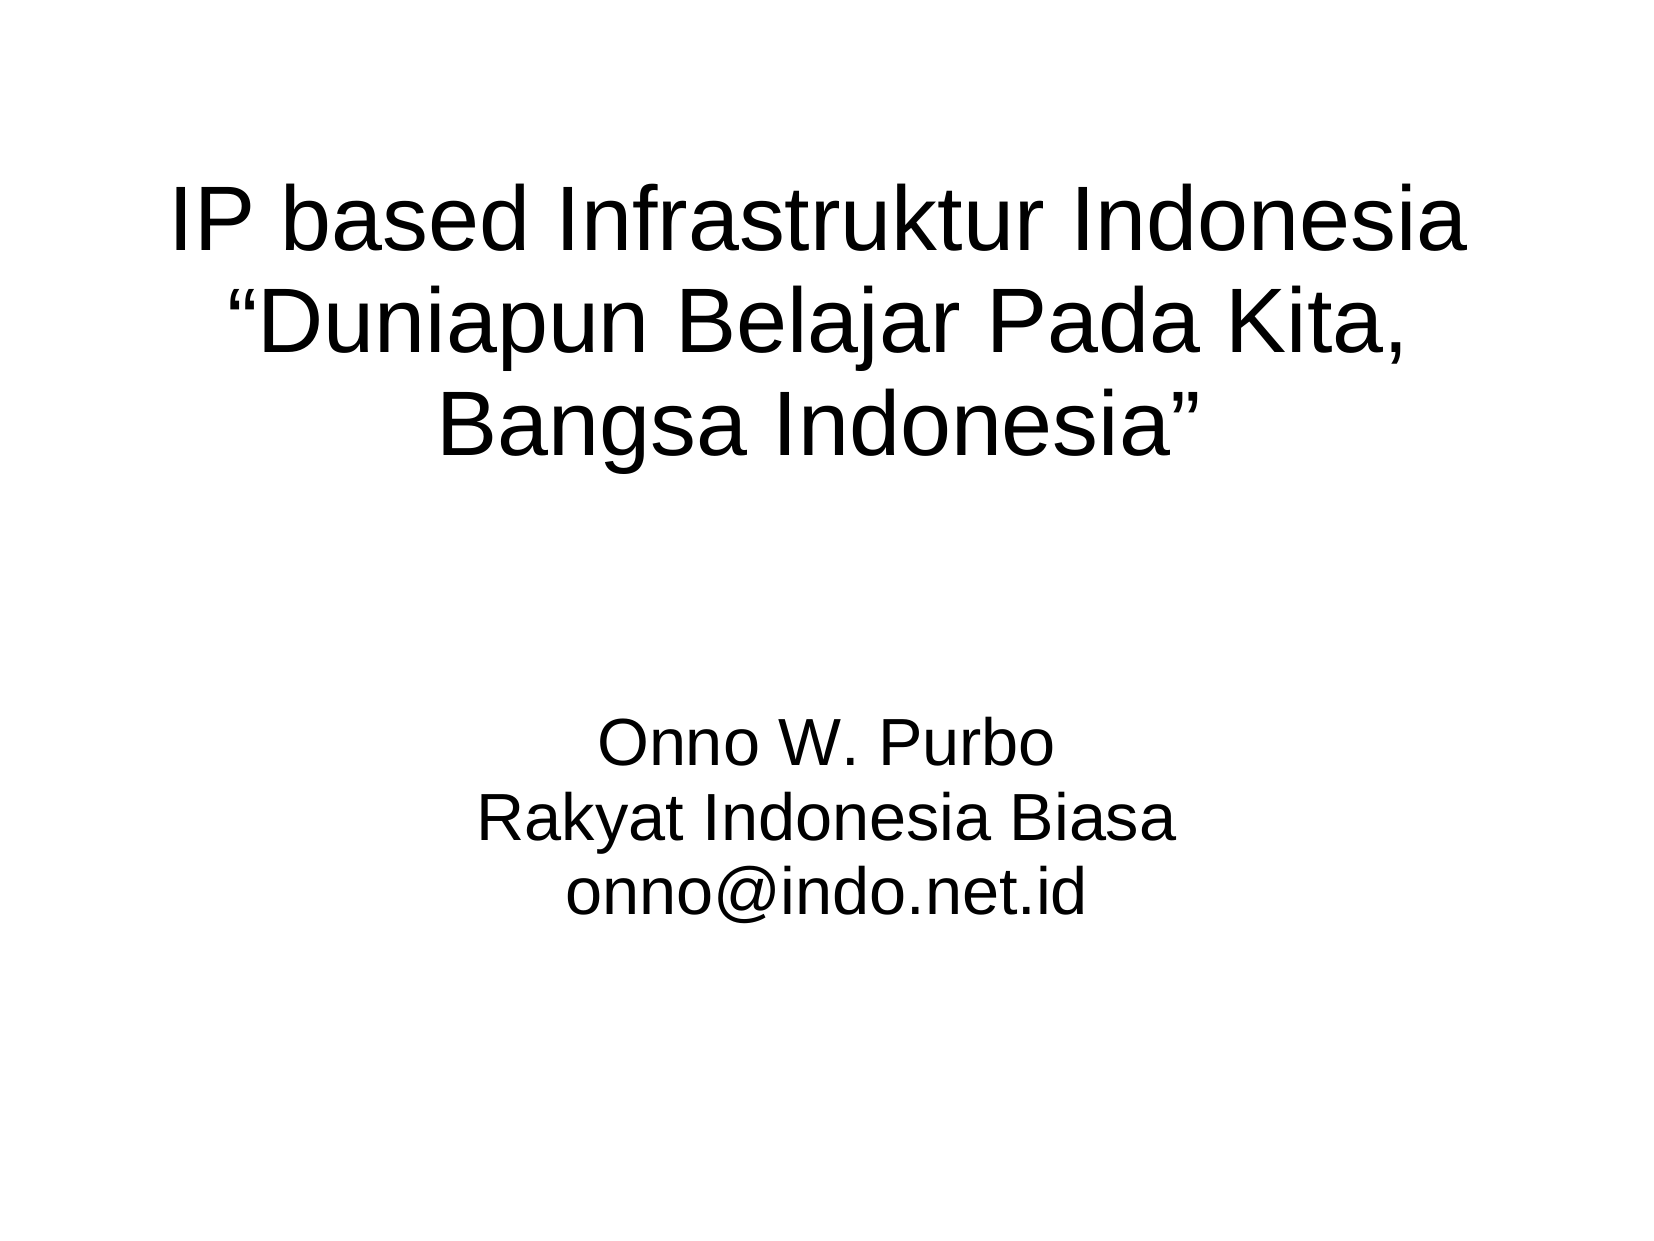

# IP based Infrastruktur Indonesia “Duniapun Belajar Pada Kita, Bangsa Indonesia”
Onno W. Purbo
Rakyat Indonesia Biasa
onno@indo.net.id